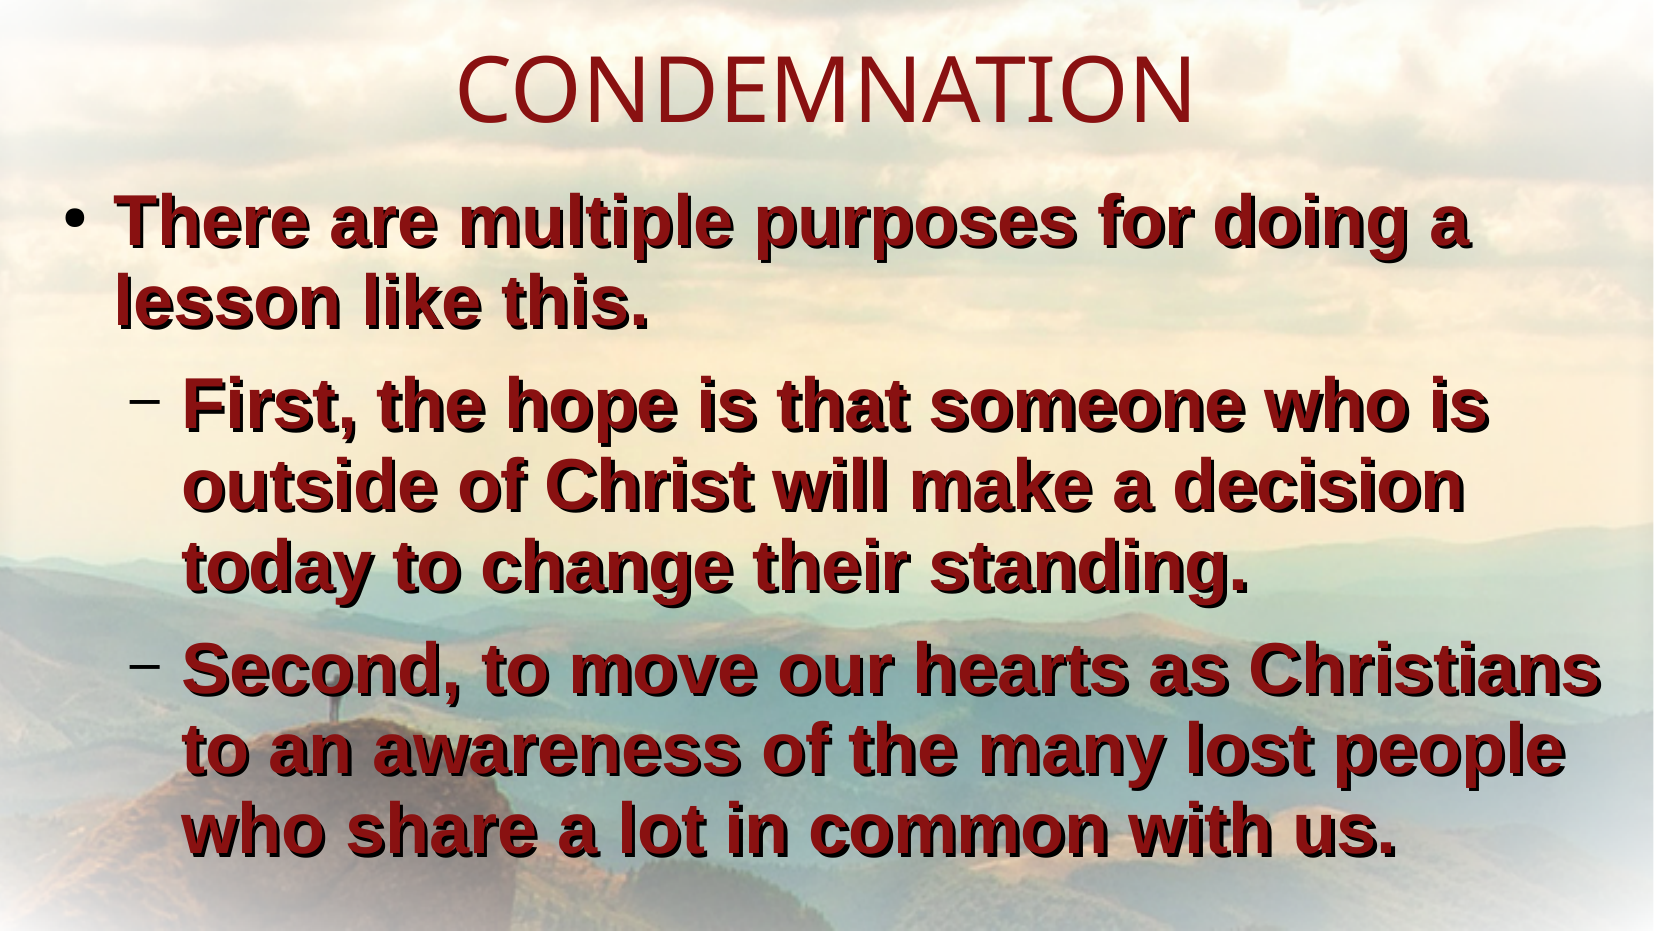

# CONDEMNATION
There are multiple purposes for doing a lesson like this.
First, the hope is that someone who is outside of Christ will make a decision today to change their standing.
Second, to move our hearts as Christians to an awareness of the many lost people who share a lot in common with us.